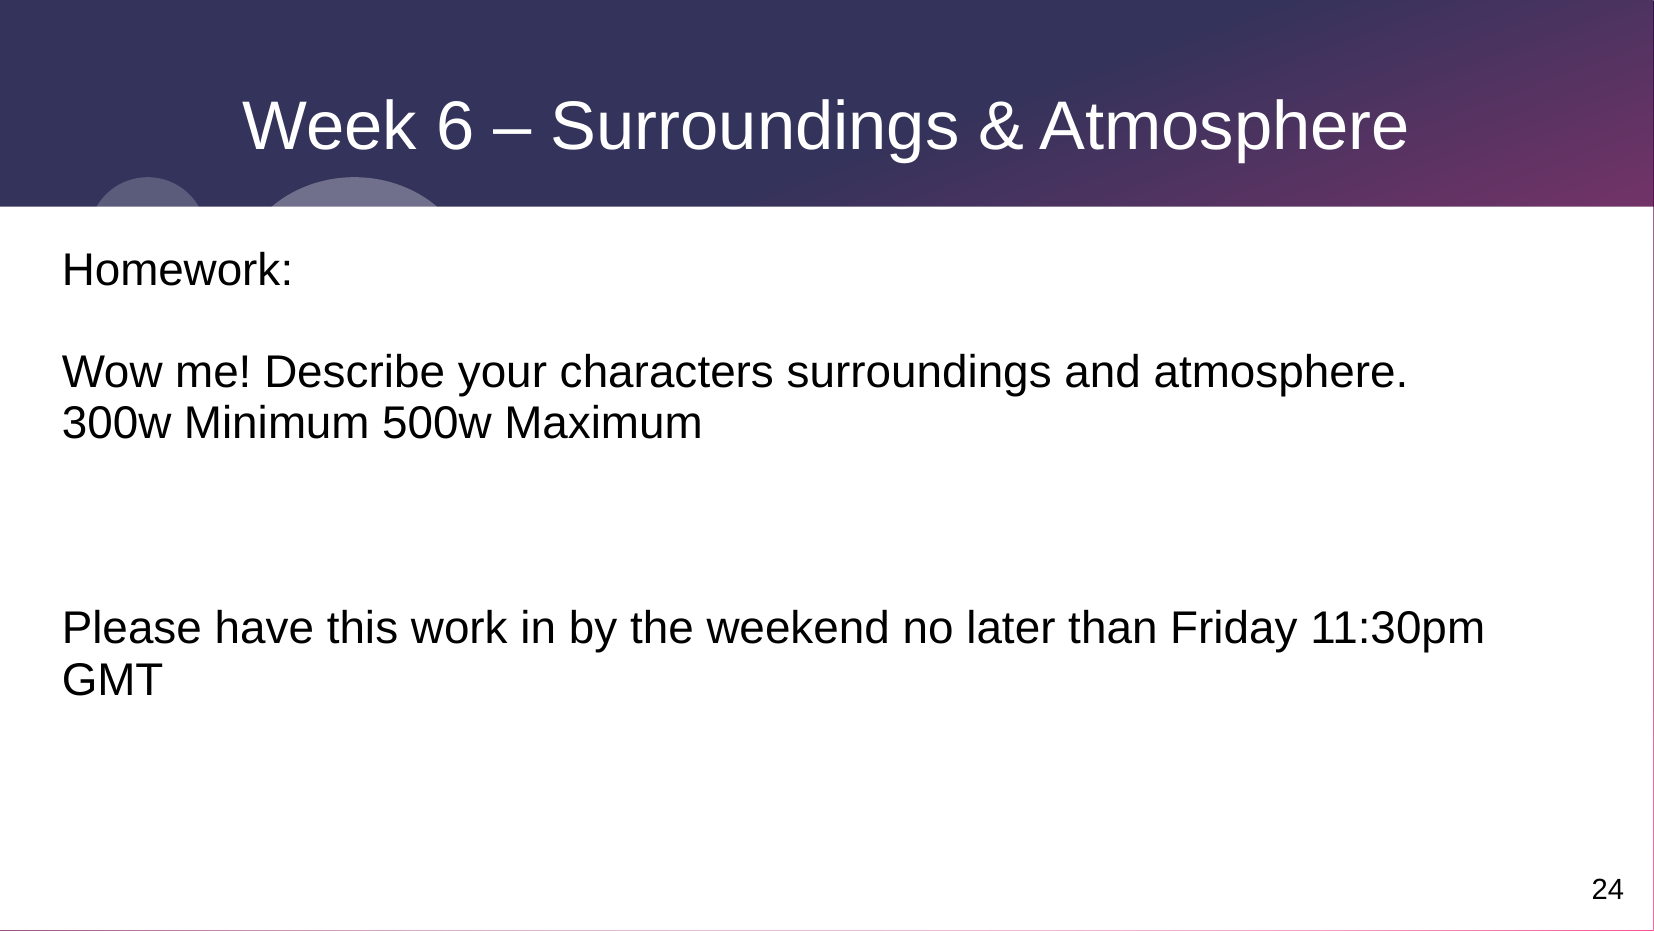

# Week 6 – Surroundings & Atmosphere
Homework:
Wow me! Describe your characters surroundings and atmosphere.
300w Minimum 500w Maximum
Please have this work in by the weekend no later than Friday 11:30pm GMT
24